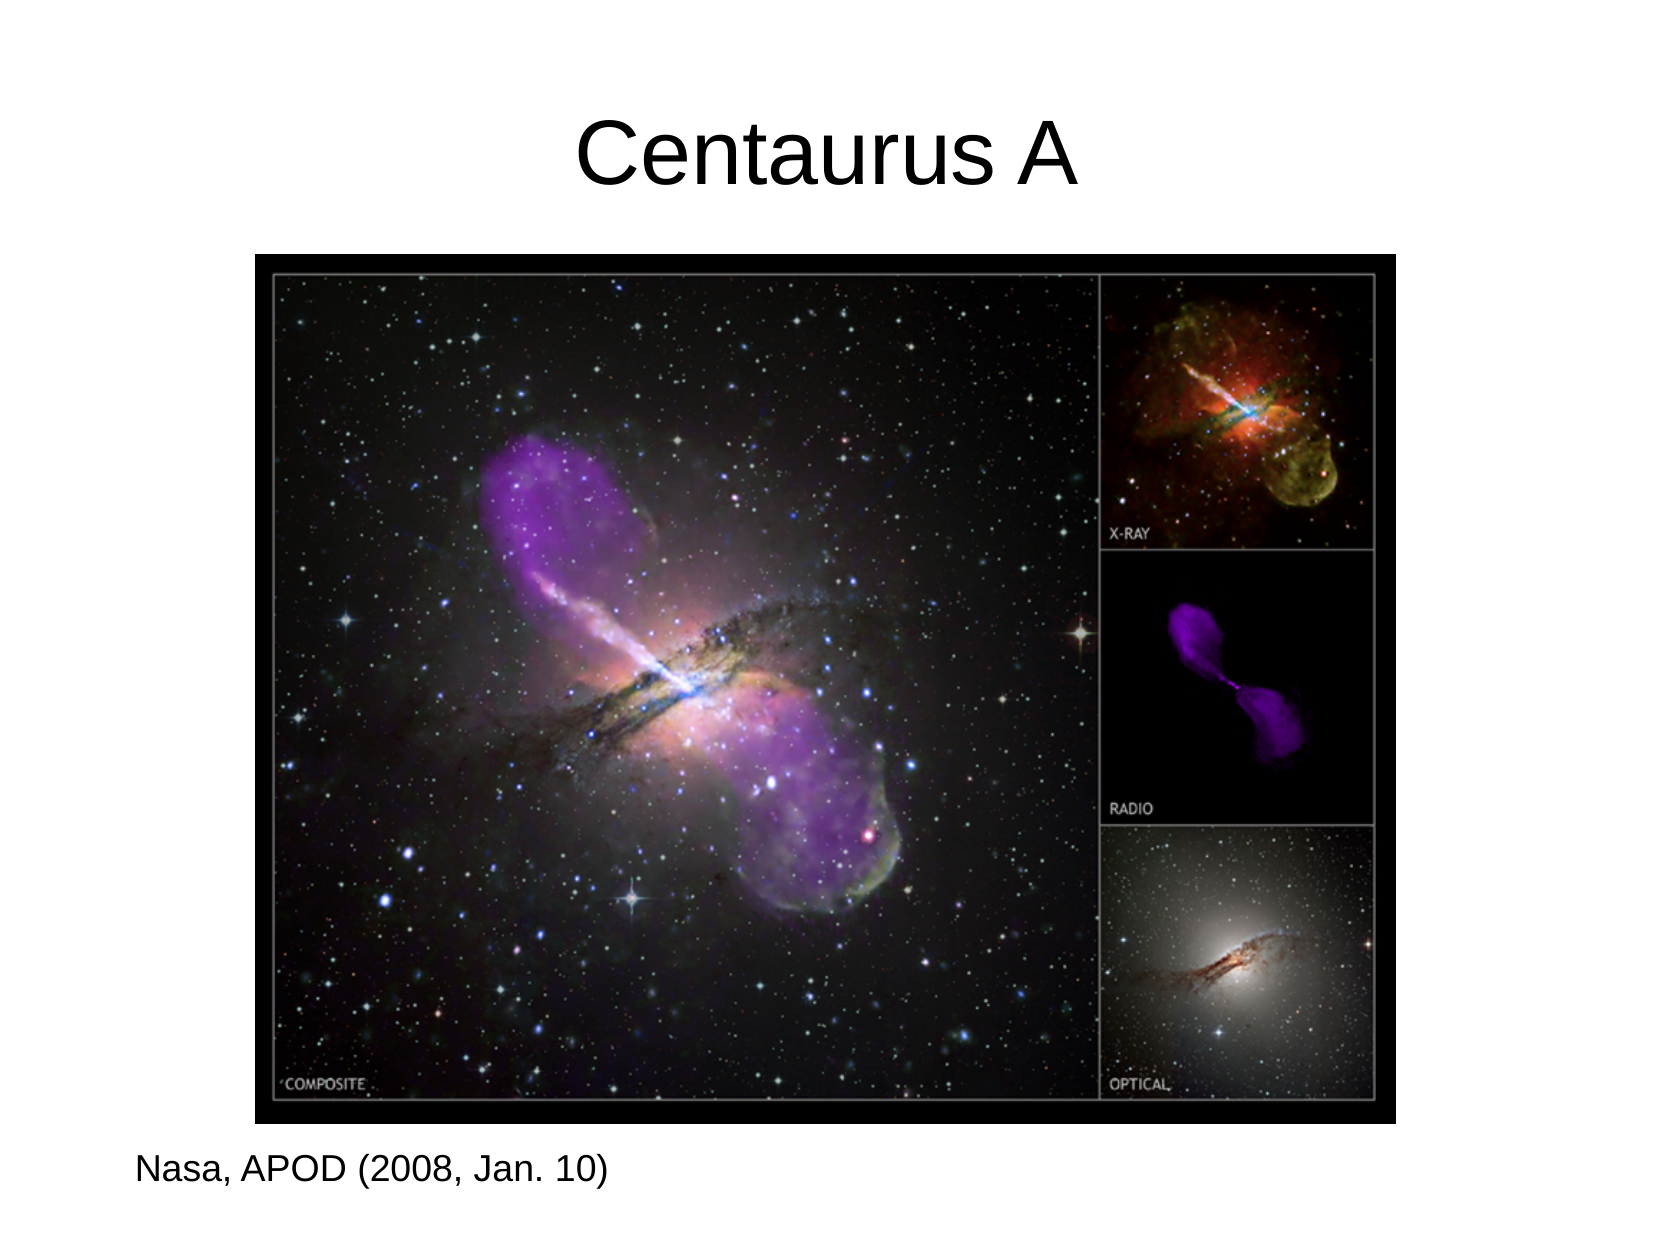

# Centaurus A
Nasa, APOD (2008, Jan. 10)